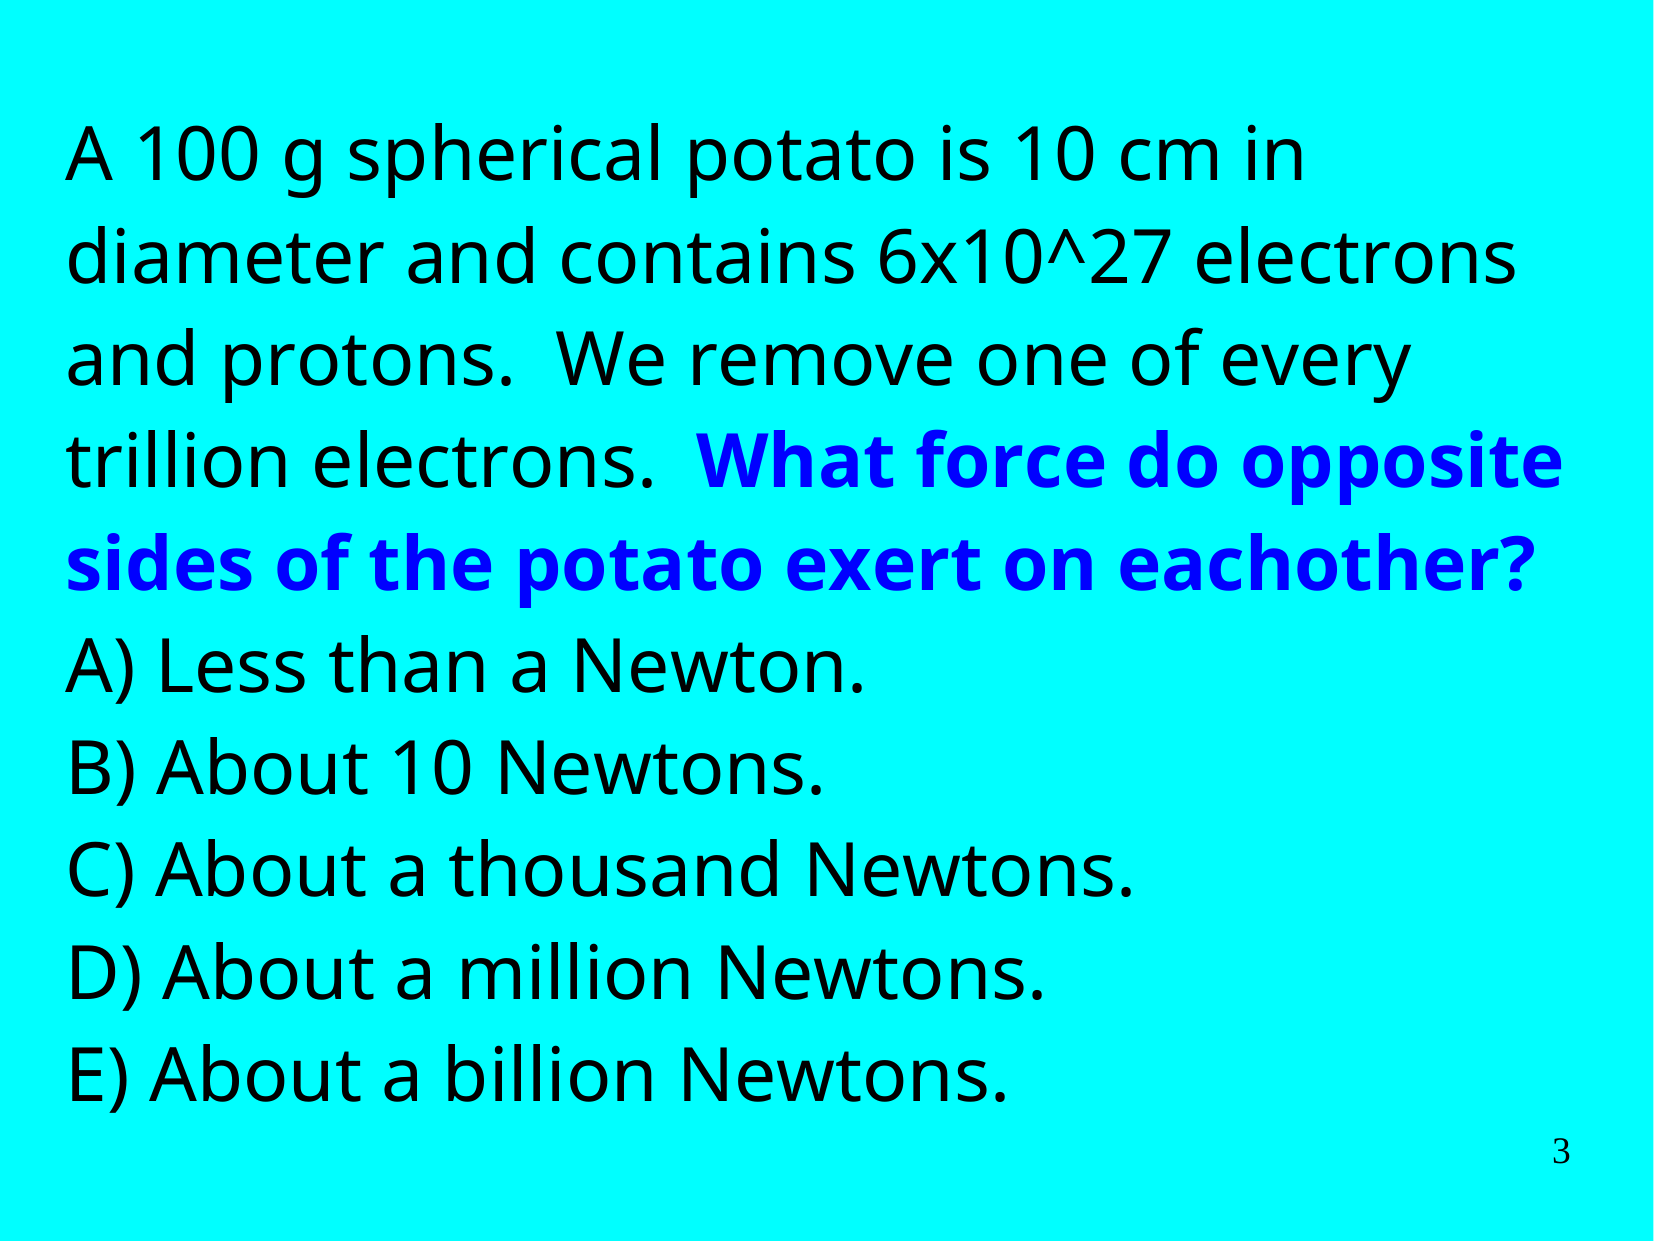

A 100 g spherical potato is 10 cm in diameter and contains 6x10^27 electrons and protons. We remove one of every trillion electrons. What force do opposite sides of the potato exert on eachother?
A) Less than a Newton.
B) About 10 Newtons.
C) About a thousand Newtons.
D) About a million Newtons.
E) About a billion Newtons.
3